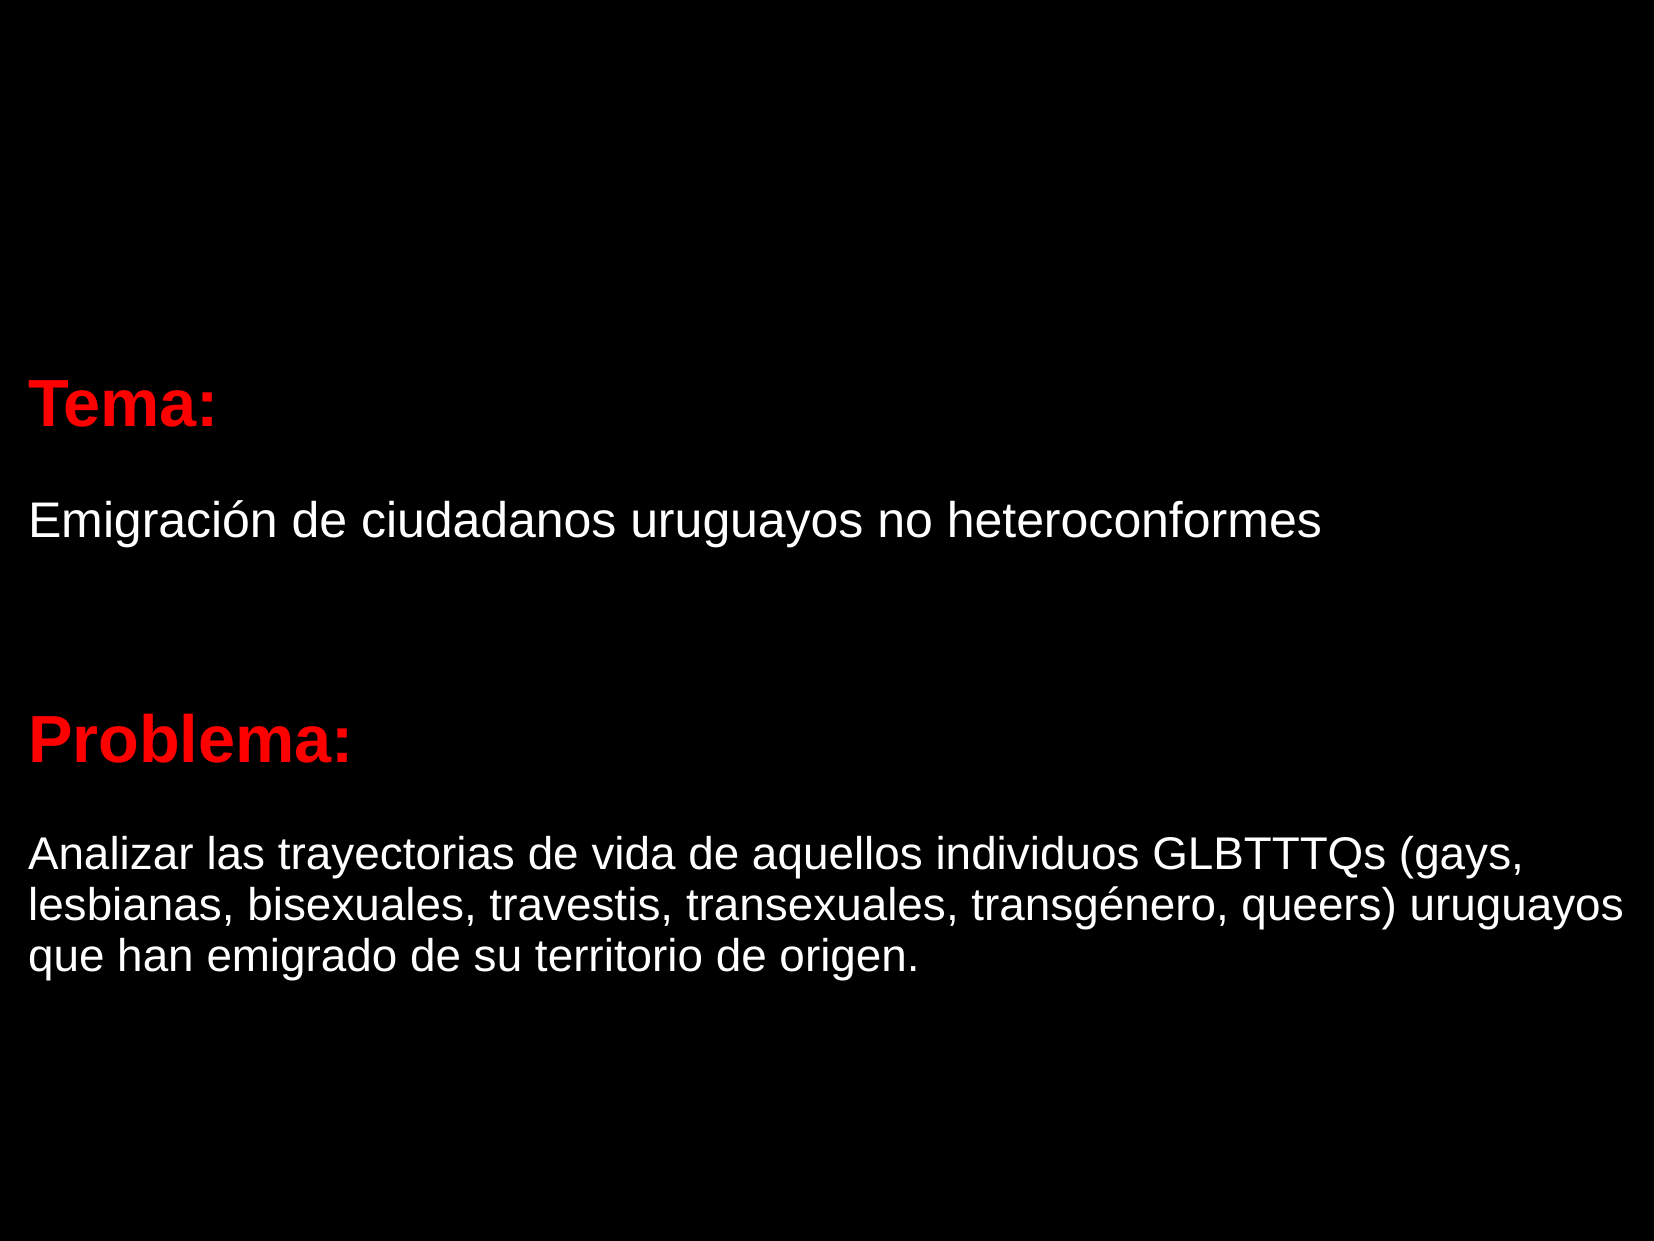

Tema:
Emigración de ciudadanos uruguayos no heteroconformes
Problema:
Analizar las trayectorias de vida de aquellos individuos GLBTTTQs (gays, lesbianas, bisexuales, travestis, transexuales, transgénero, queers) uruguayos que han emigrado de su territorio de origen.